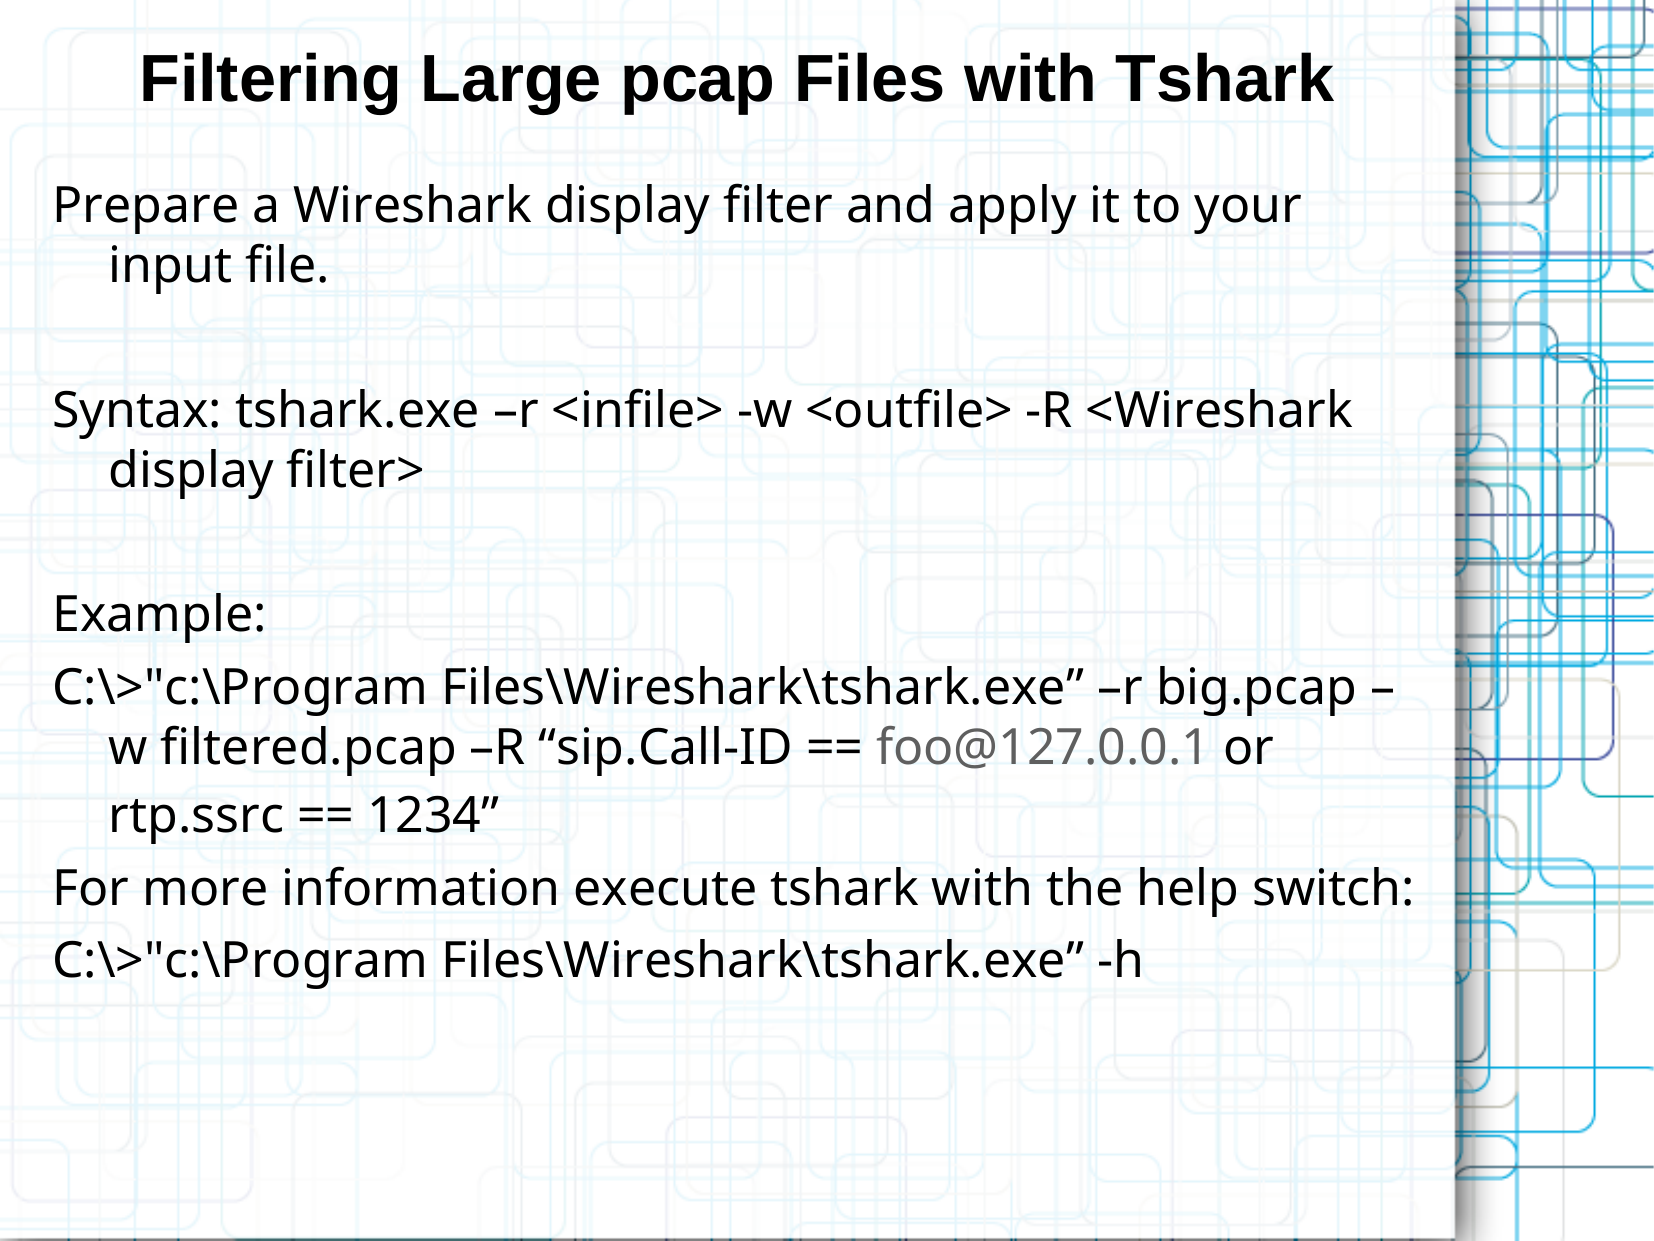

# Filtering Large pcap Files with Tshark
Prepare a Wireshark display filter and apply it to your input file.
Syntax: tshark.exe –r <infile> -w <outfile> -R <Wireshark display filter>
Example:
C:\>"c:\Program Files\Wireshark\tshark.exe” –r big.pcap –w filtered.pcap –R “sip.Call-ID == foo@127.0.0.1 or rtp.ssrc == 1234”
For more information execute tshark with the help switch:
C:\>"c:\Program Files\Wireshark\tshark.exe” -h